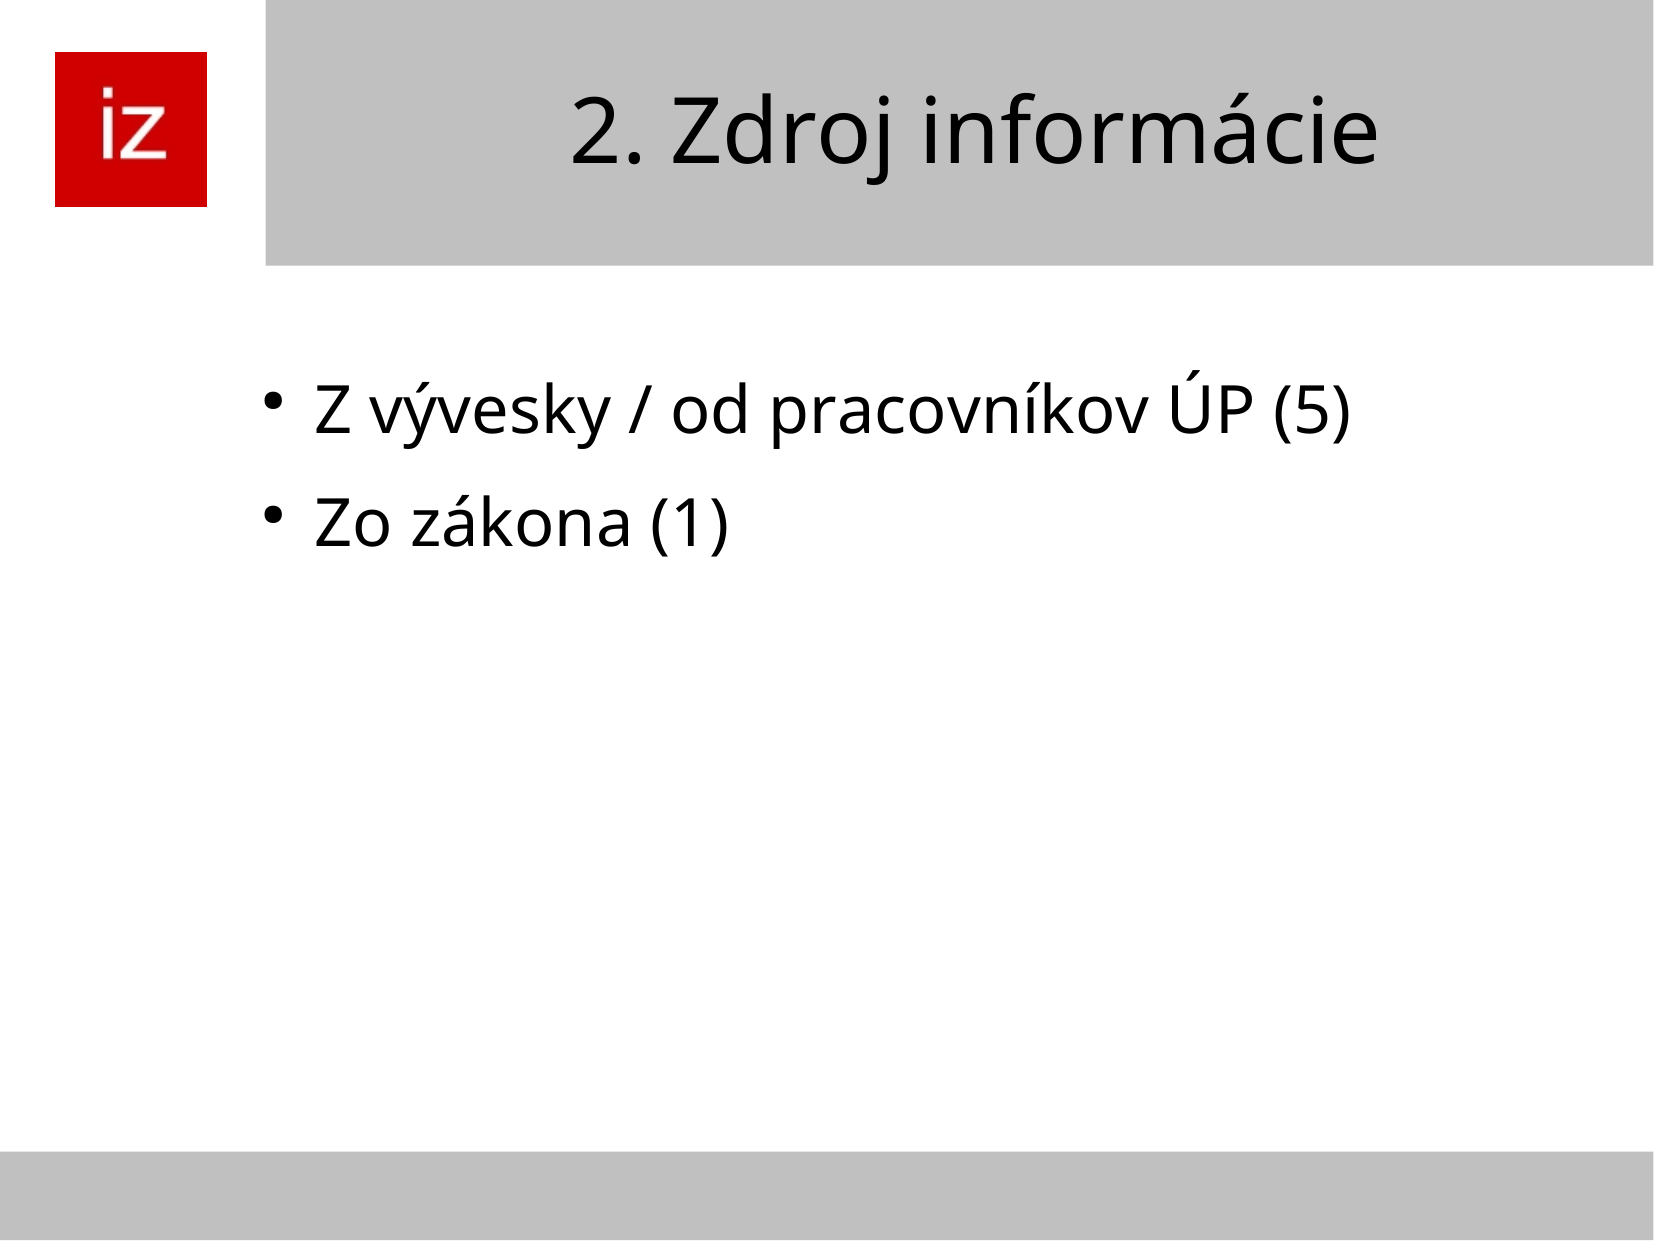

# 2. Zdroj informácie
Z vývesky / od pracovníkov ÚP (5)
Zo zákona (1)